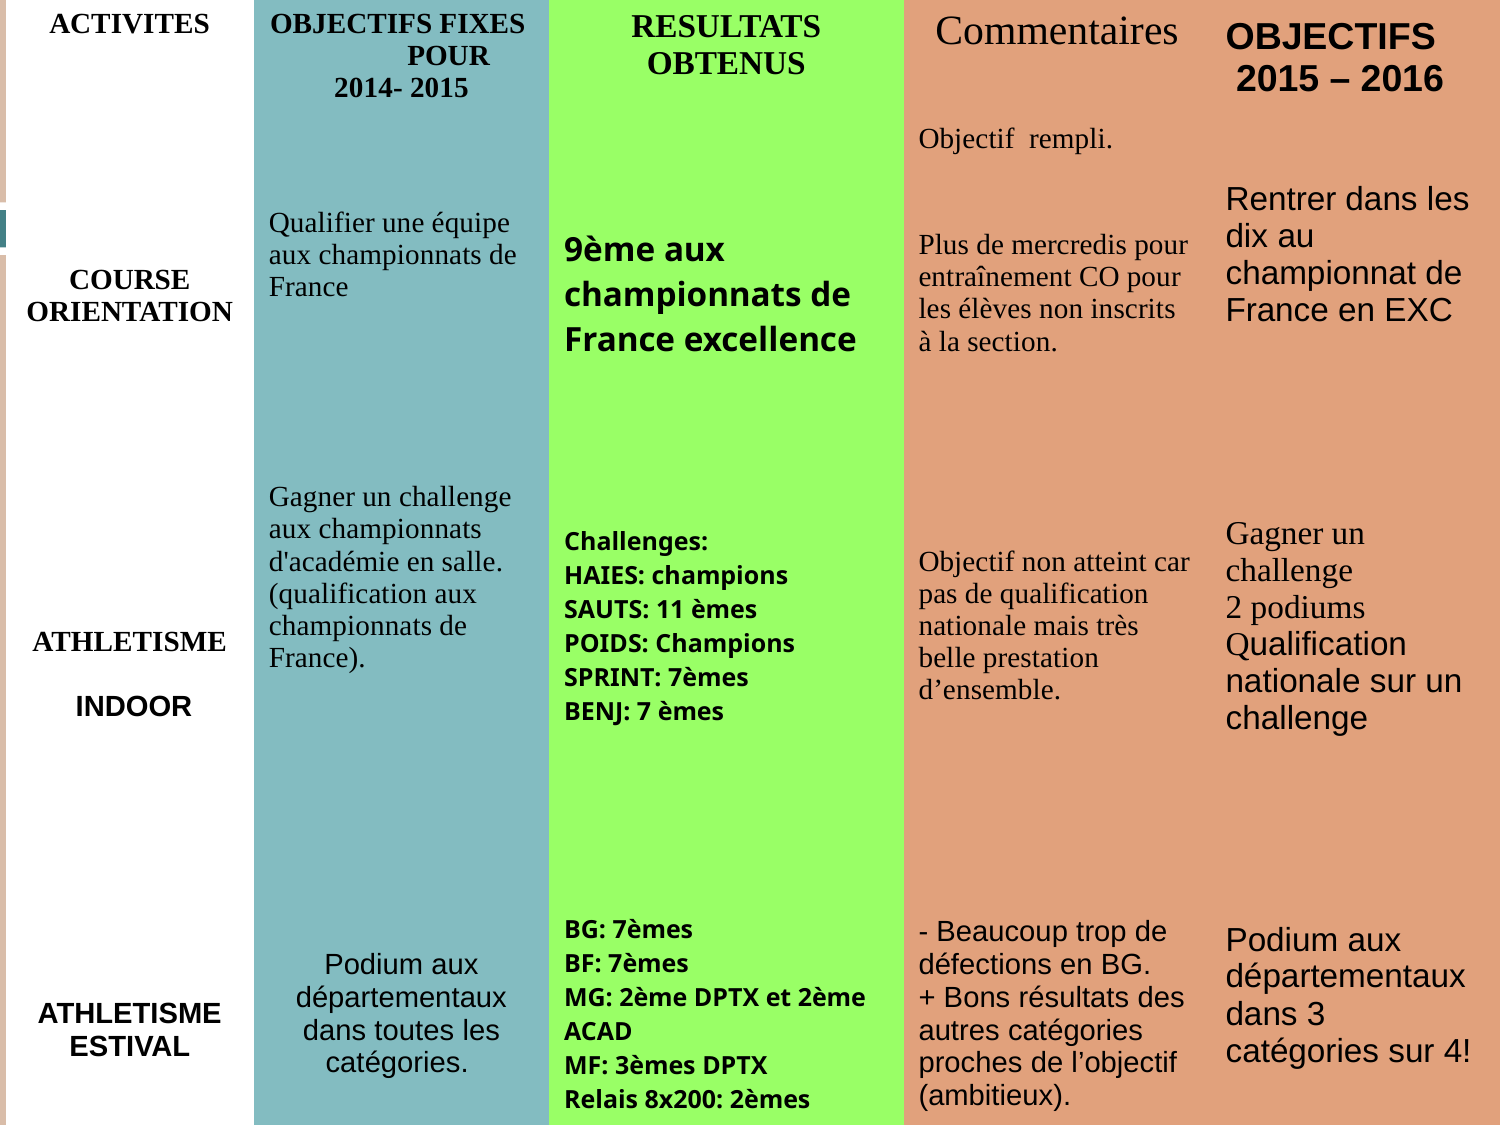

| ACTIVITES | OBJECTIFS FIXES POUR 2014- 2015 | RESULTATS OBTENUS | Commentaires | OBJECTIFS 2015 – 2016 |
| --- | --- | --- | --- | --- |
| COURSE ORIENTATION | Qualifier une équipe aux championnats de France | | Objectif rempli. | Rentrer dans les dix au championnat de France en EXC |
| | | | Plus de mercredis pour entraînement CO pour les élèves non inscrits à la section. | |
| | | 9ème aux championnats de France excellence | | |
| ATHLETISME    INDOOR | Gagner un challenge aux championnats d'académie en salle. (qualification aux championnats de France). | Challenges: HAIES: champions SAUTS: 11 èmes POIDS: Champions SPRINT: 7èmes BENJ: 7 èmes | Objectif non atteint car pas de qualification nationale mais très belle prestation d’ensemble. | Gagner un challenge 2 podiums Qualification nationale sur un challenge |
| ATHLETISME ESTIVAL | Podium aux départementaux dans toutes les catégories. | BG: 7èmes BF: 7èmes MG: 2ème DPTX et 2ème ACAD MF: 3èmes DPTX Relais 8x200: 2èmes | - Beaucoup trop de défections en BG. + Bons résultats des autres catégories proches de l’objectif (ambitieux). | Podium aux départementaux dans 3 catégories sur 4! |
| ESCRIME | X | Champion académique et 2ème national! | Elèves demandeurs | Rebondir sur ce résultat exceptionnel pour découvrir une nouvelle activité. |